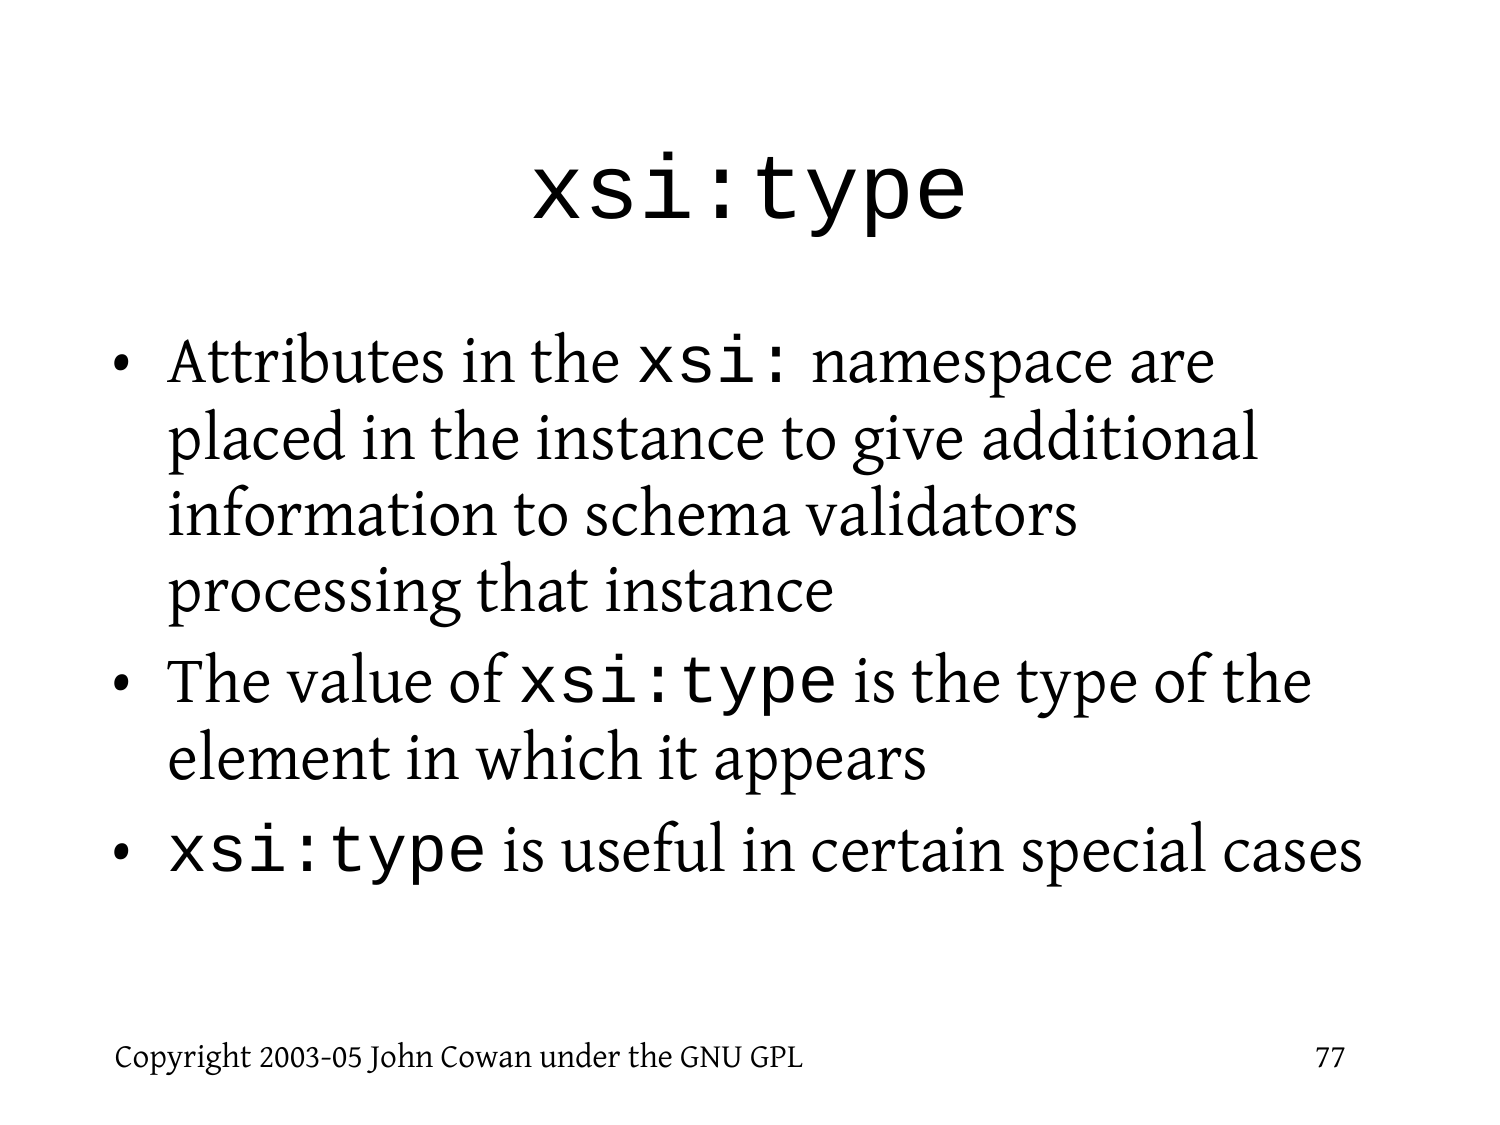

# xsi:type
Attributes in the xsi: namespace are placed in the instance to give additional information to schema validators processing that instance
The value of xsi:type is the type of the element in which it appears
xsi:type is useful in certain special cases